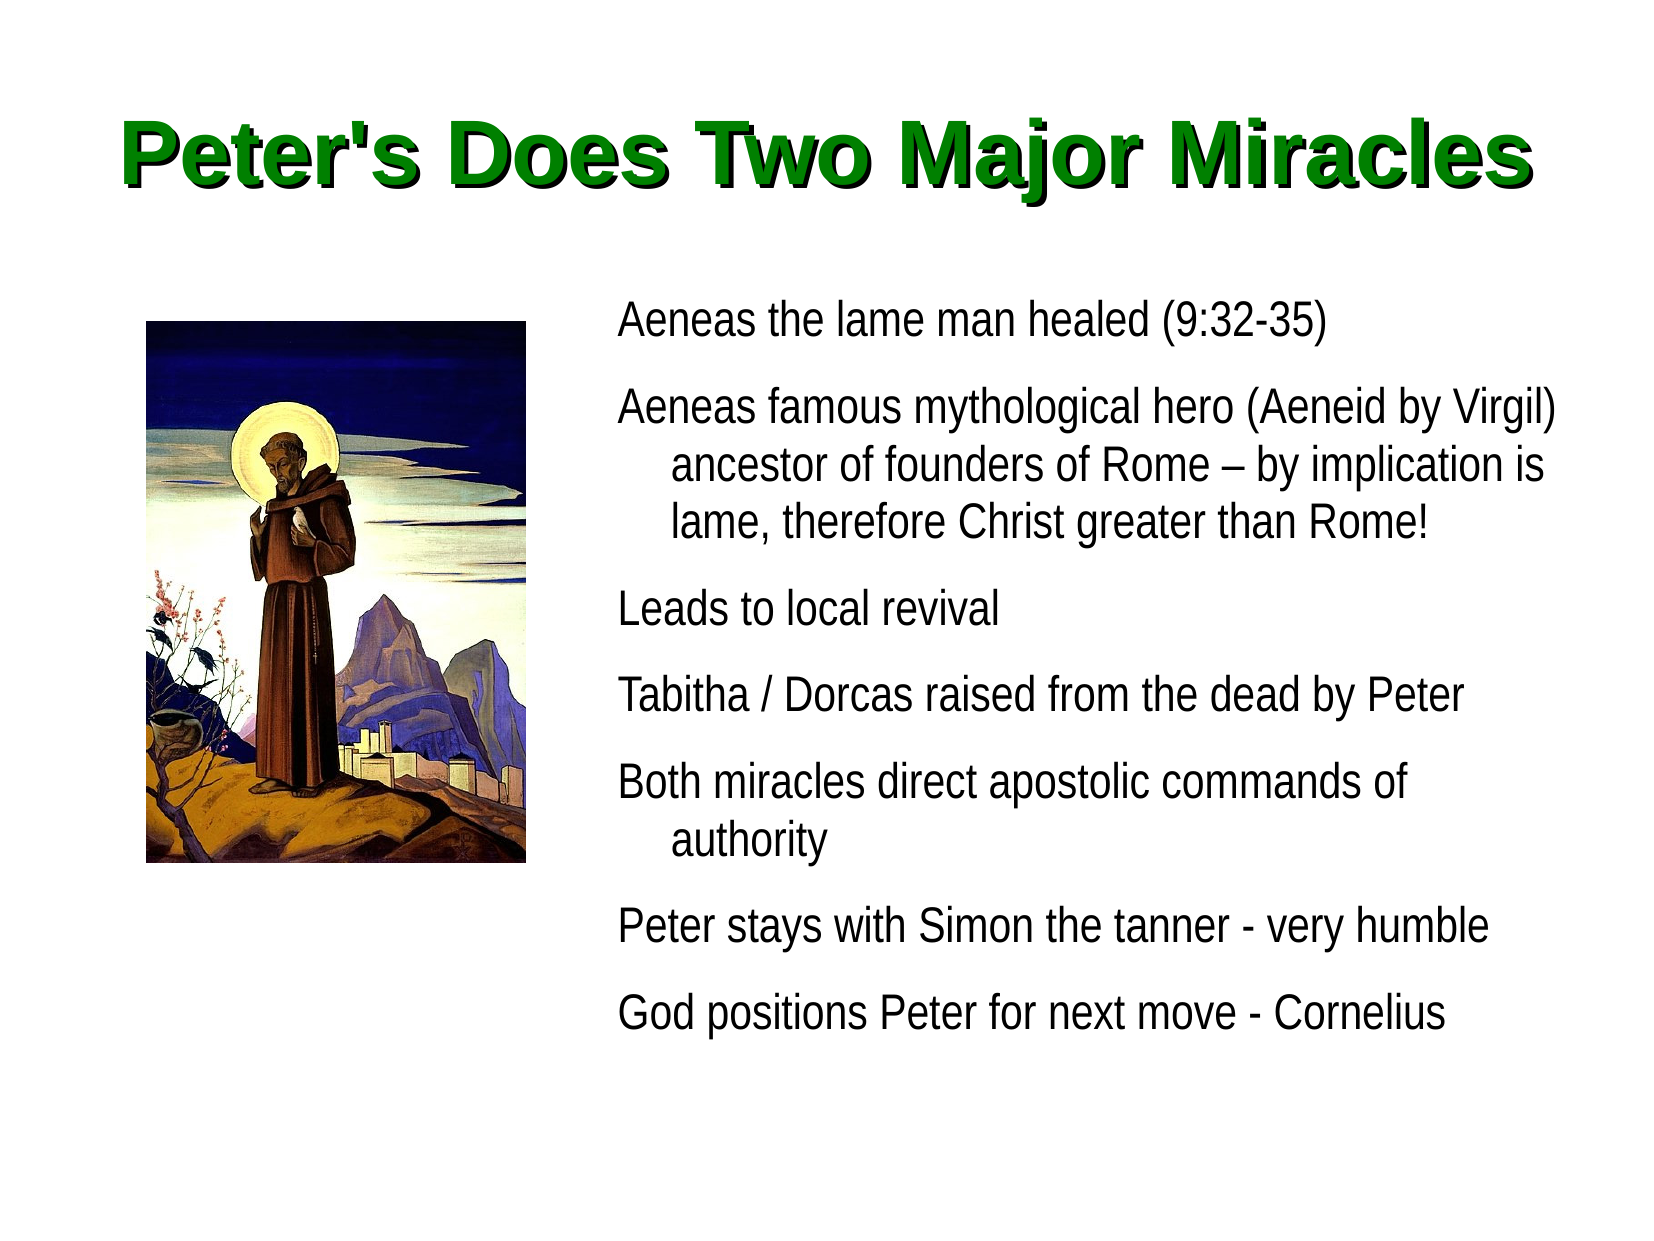

# Peter's Does Two Major Miracles
Aeneas the lame man healed (9:32-35)
Aeneas famous mythological hero (Aeneid by Virgil) ancestor of founders of Rome – by implication is lame, therefore Christ greater than Rome!
Leads to local revival
Tabitha / Dorcas raised from the dead by Peter
Both miracles direct apostolic commands of authority
Peter stays with Simon the tanner - very humble
God positions Peter for next move - Cornelius